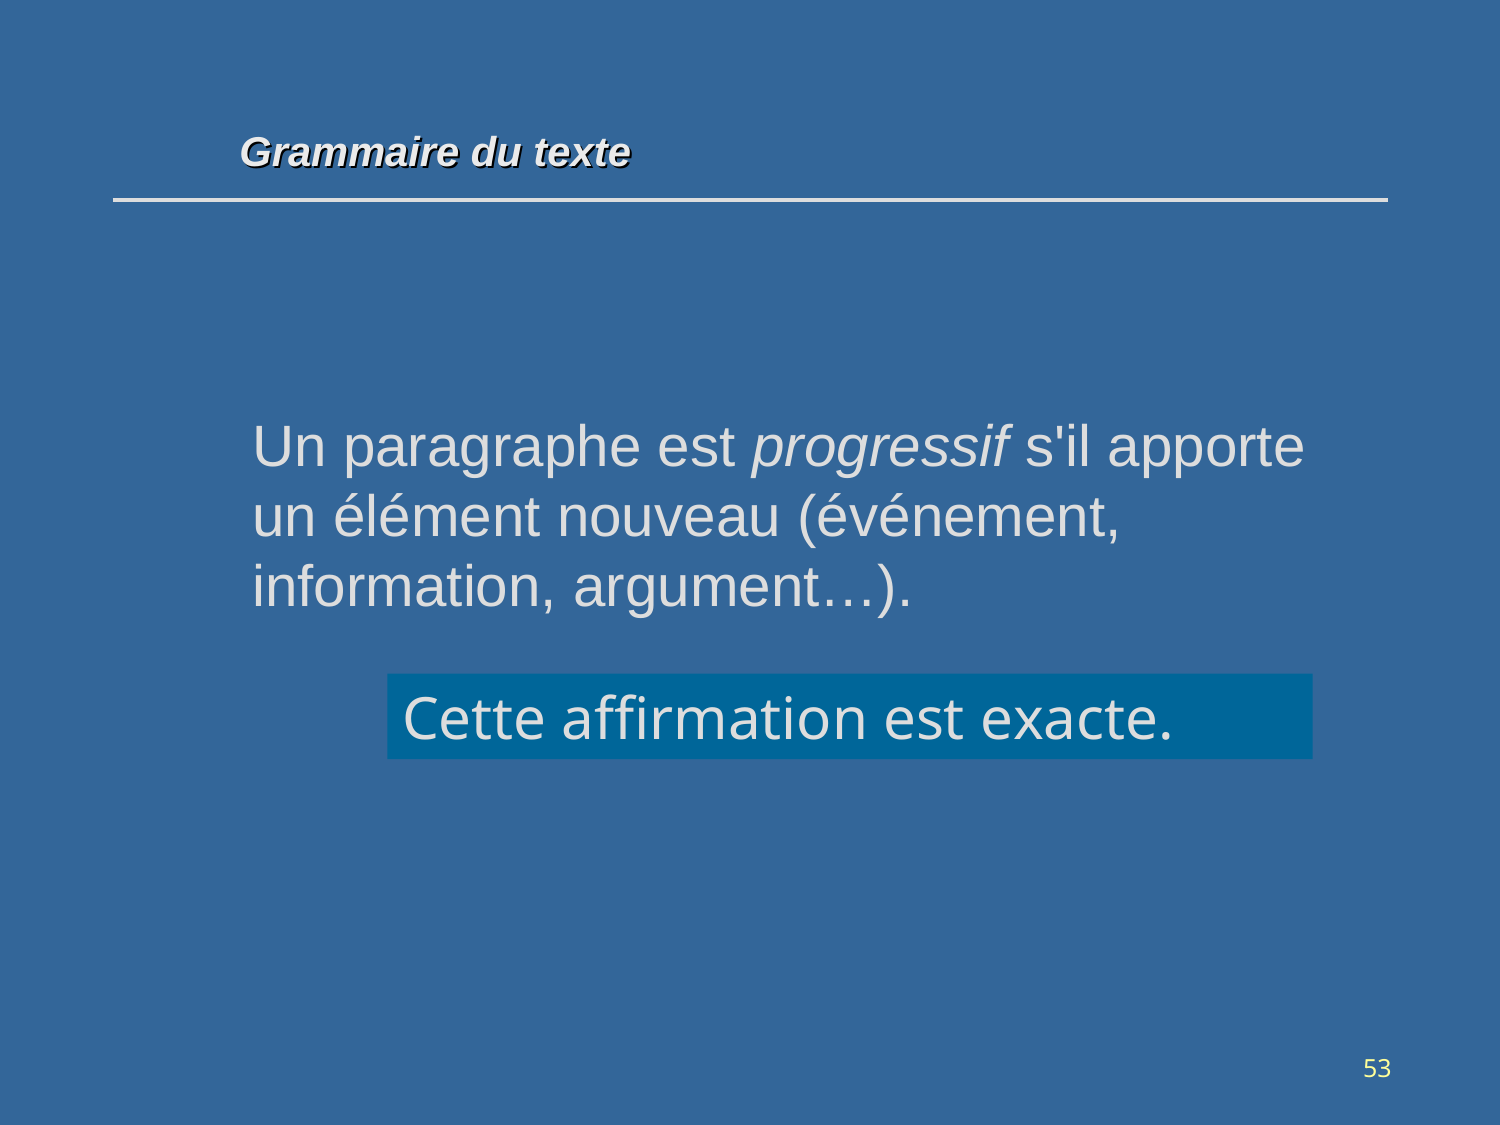

Grammaire du texte
Un paragraphe est progressif s'il apporte un élément nouveau (événement, information, argument…).
V / F ?
Cette affirmation est exacte.
53